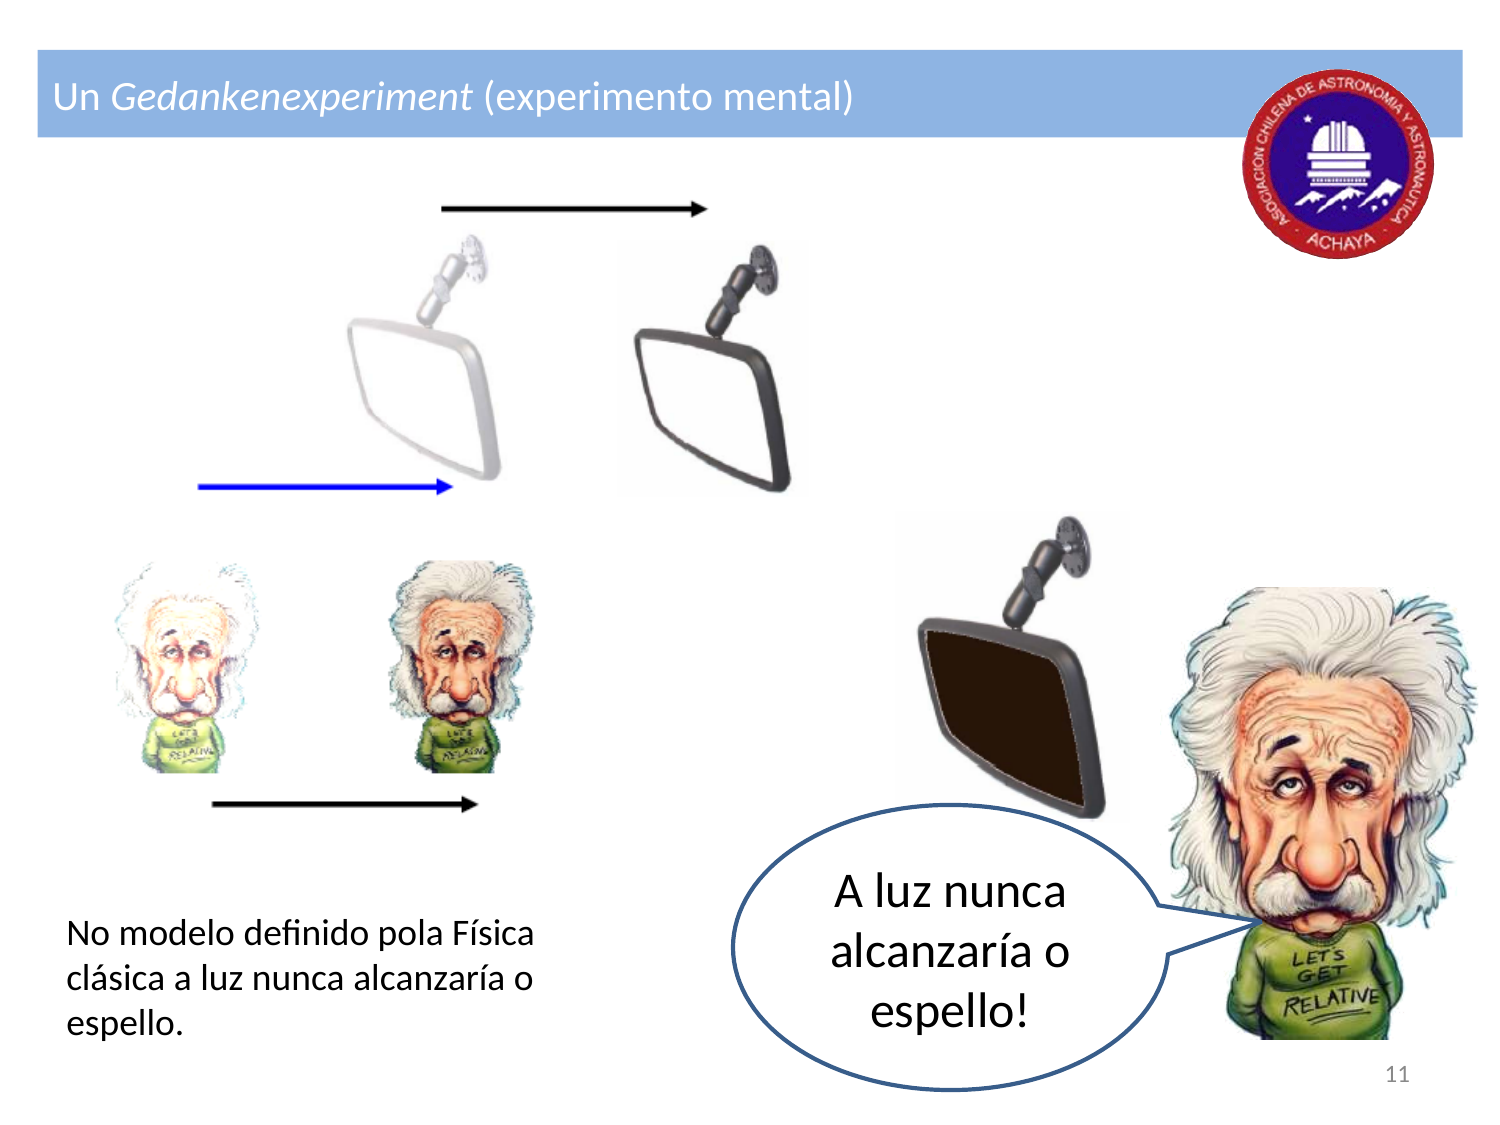

Un Gedankenexperiment (experimento mental)
A luz nunca alcanzaría o espello!
No modelo definido pola Física clásica a luz nunca alcanzaría o espello.